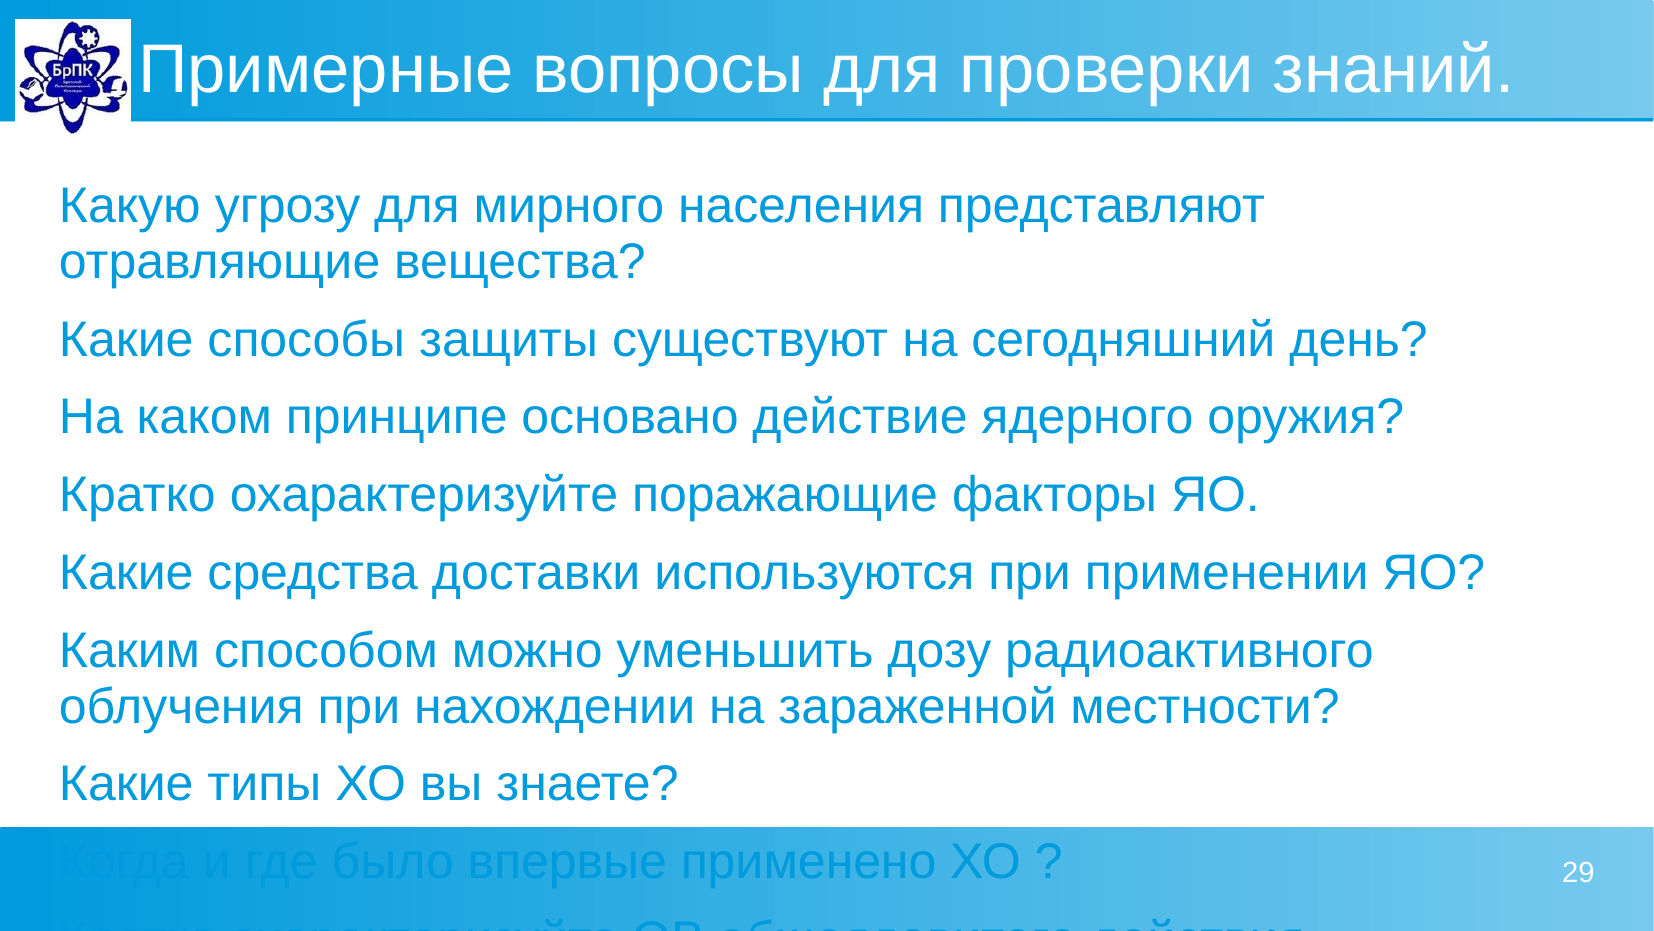

# Примерные вопросы для проверки знаний.
Какую угрозу для мирного населения представляют отравляющие вещества?
Какие способы защиты существуют на сегодняшний день?
На каком принципе основано действие ядерного оружия?
Кратко охарактеризуйте поражающие факторы ЯО.
Какие средства доставки используются при применении ЯО?
Каким способом можно уменьшить дозу радиоактивного облучения при нахождении на зараженной местности?
Какие типы ХО вы знаете?
Когда и где было впервые применено ХО ?
Кратко охарактеризуйте ОВ общеядовитого действия.
Кратко охарактеризуйте ОВ удушающего действия.
29